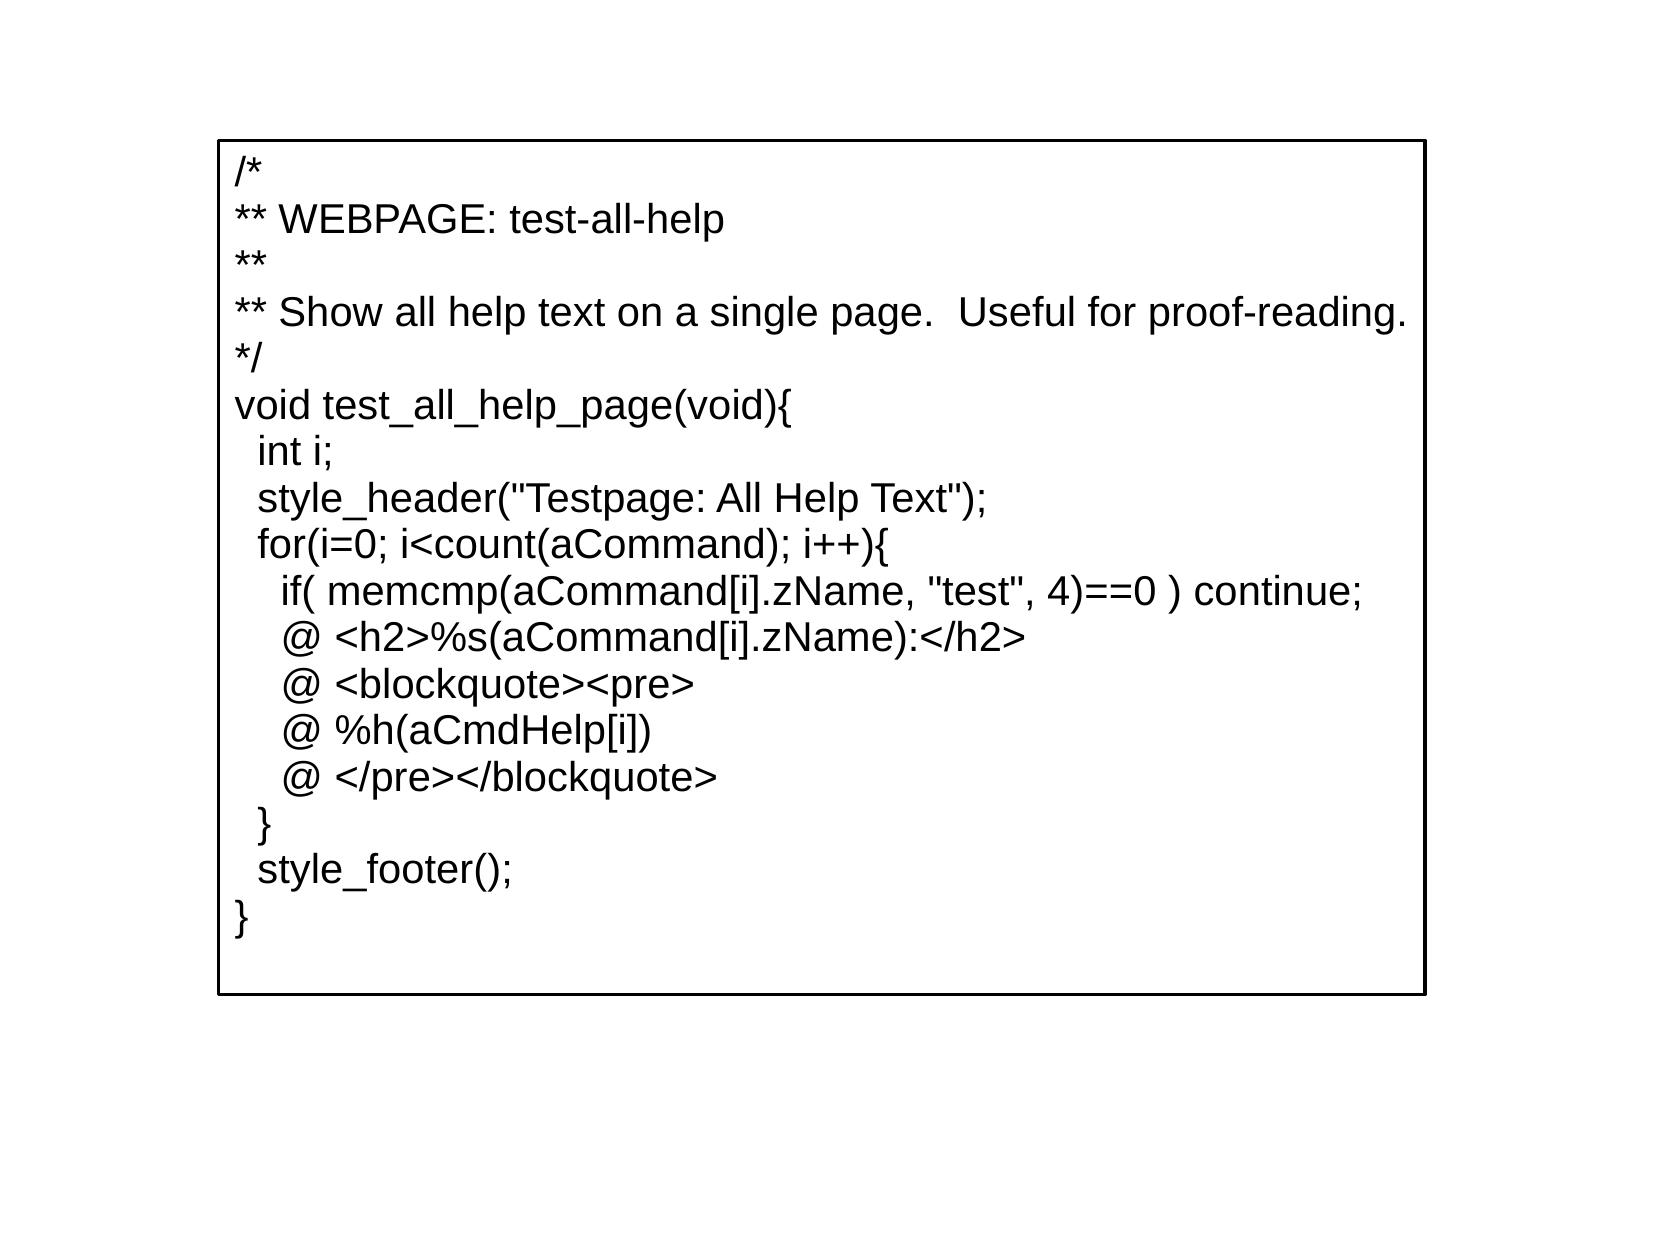

/*
** WEBPAGE: test-all-help
**
** Show all help text on a single page. Useful for proof-reading.
*/
void test_all_help_page(void){
 int i;
 style_header("Testpage: All Help Text");
 for(i=0; i<count(aCommand); i++){
 if( memcmp(aCommand[i].zName, "test", 4)==0 ) continue;
 @ <h2>%s(aCommand[i].zName):</h2>
 @ <blockquote><pre>
 @ %h(aCmdHelp[i])
 @ </pre></blockquote>
 }
 style_footer();
}